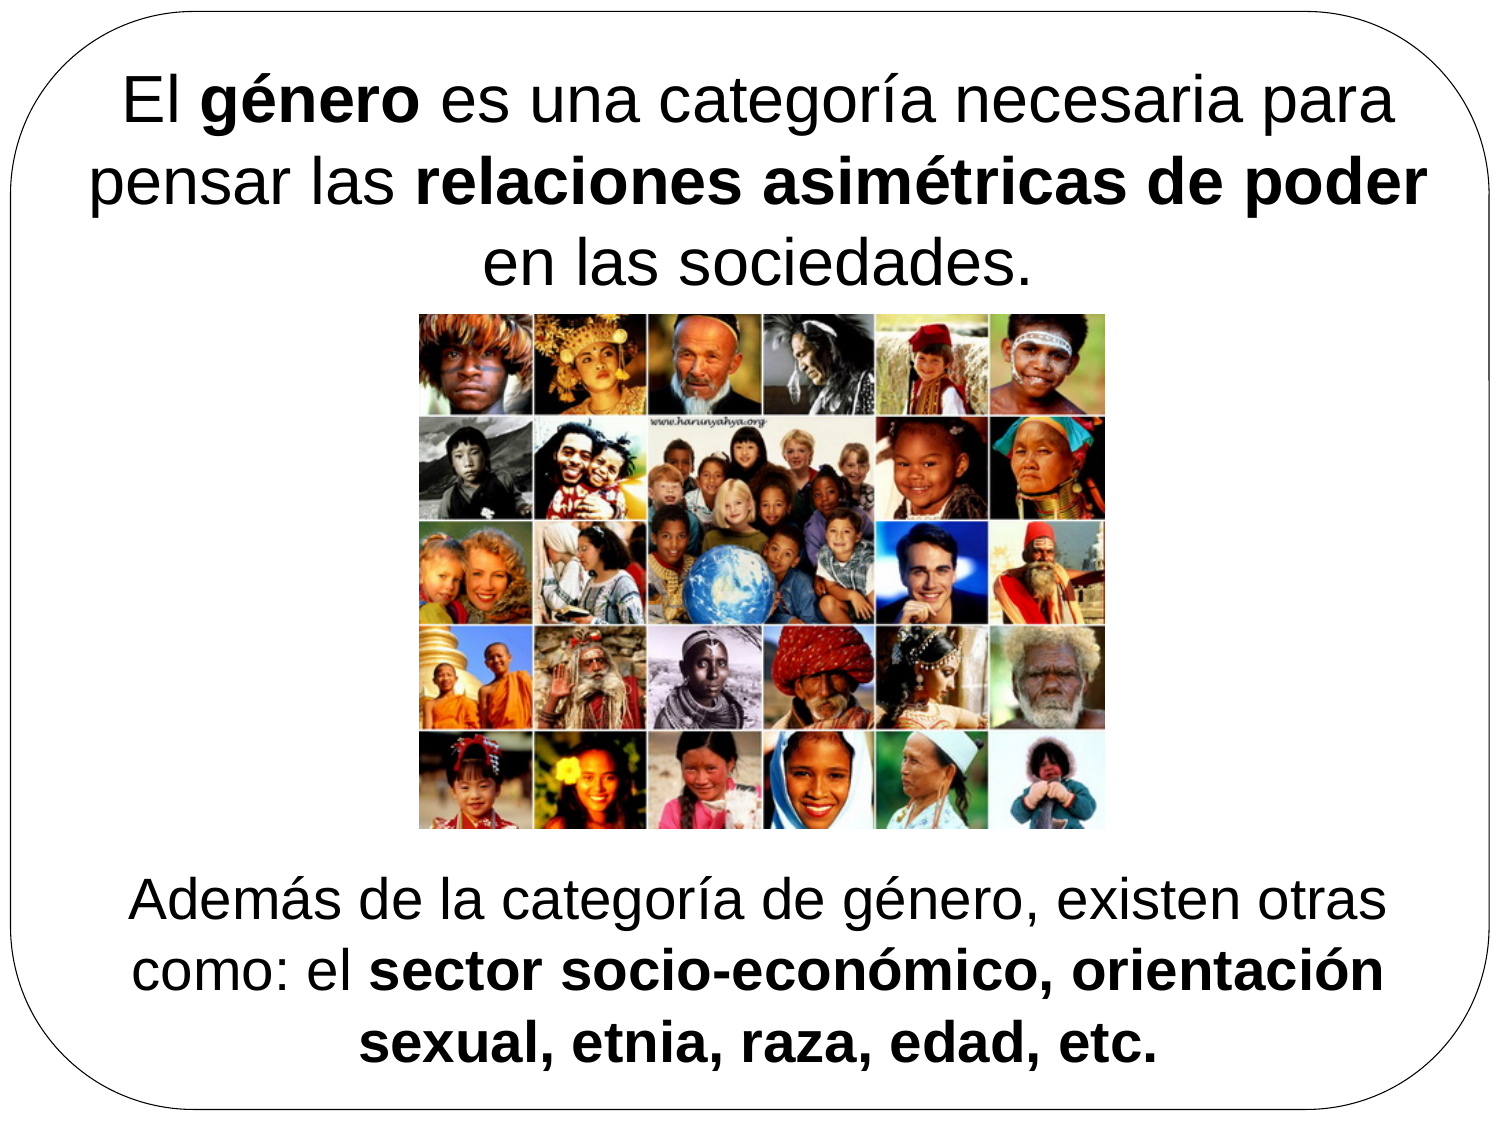

El género es una categoría necesaria para pensar las relaciones asimétricas de poder en las sociedades.
Además de la categoría de género, existen otras como: el sector socio-económico, orientación sexual, etnia, raza, edad, etc.